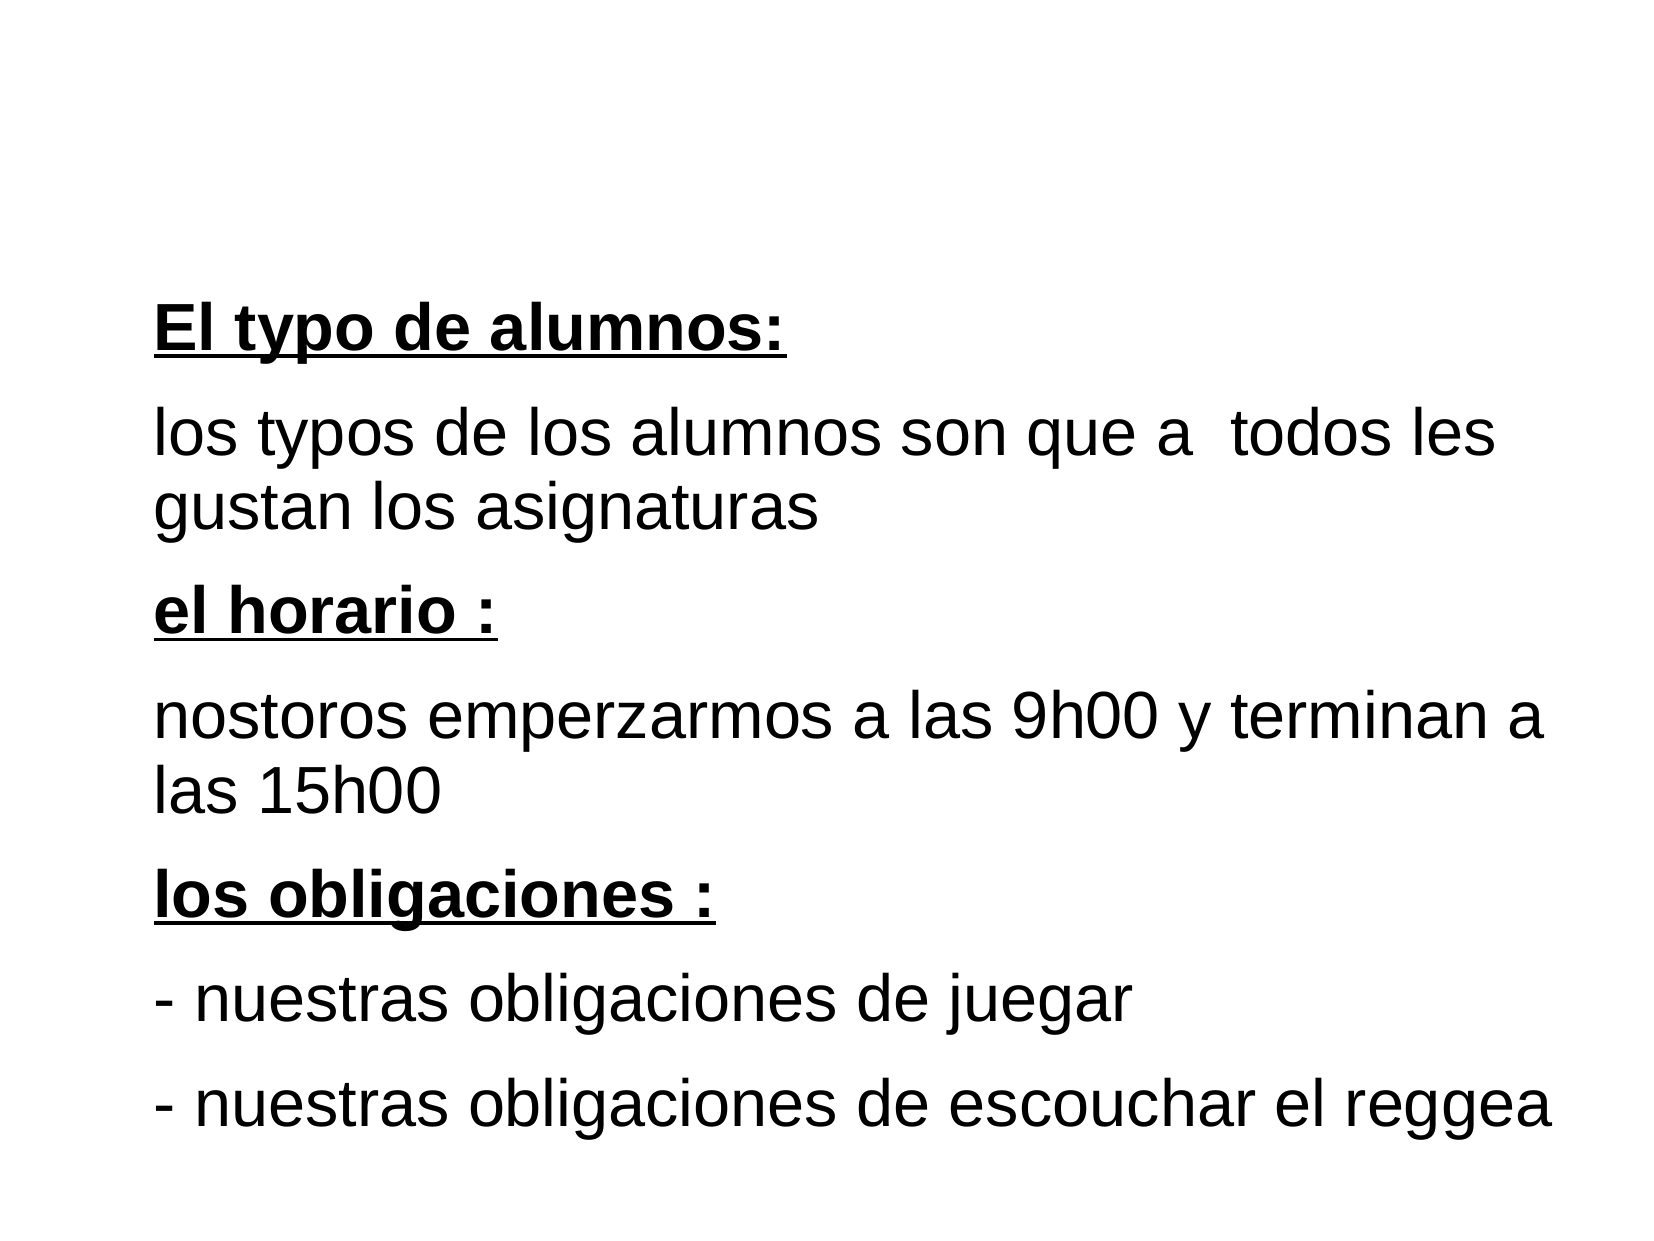

#
El typo de alumnos:
los typos de los alumnos son que a todos les gustan los asignaturas
el horario :
nostoros emperzarmos a las 9h00 y terminan a las 15h00
los obligaciones :
- nuestras obligaciones de juegar
- nuestras obligaciones de escouchar el reggea